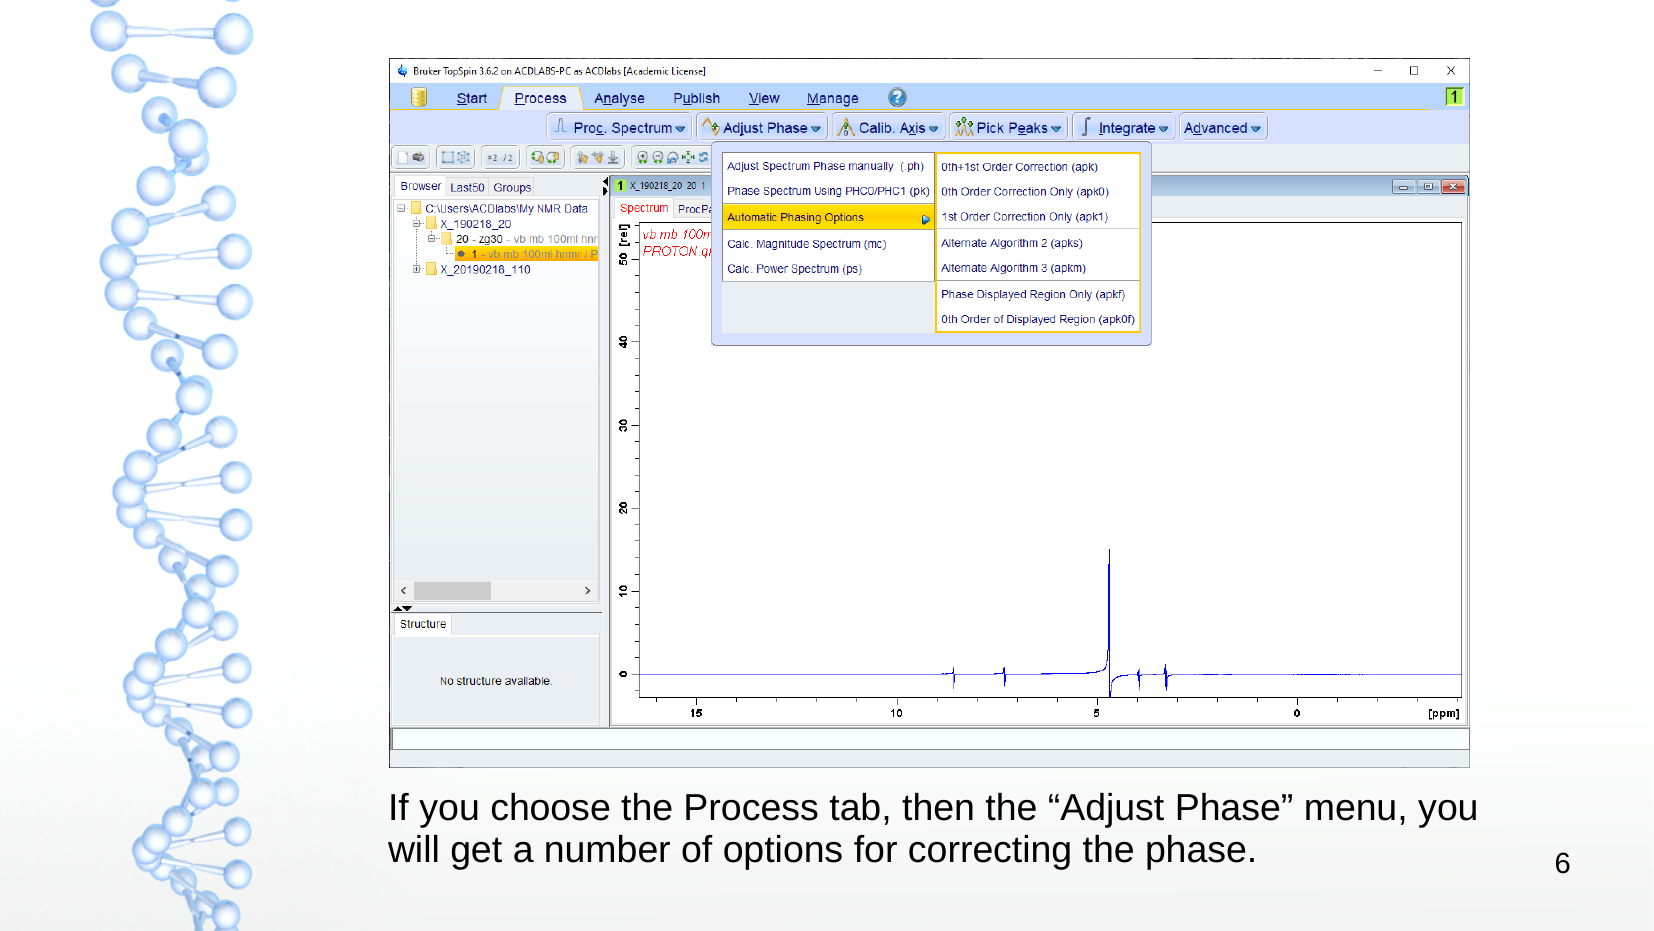

If you choose the Process tab, then the “Adjust Phase” menu, you
will get a number of options for correcting the phase.
6